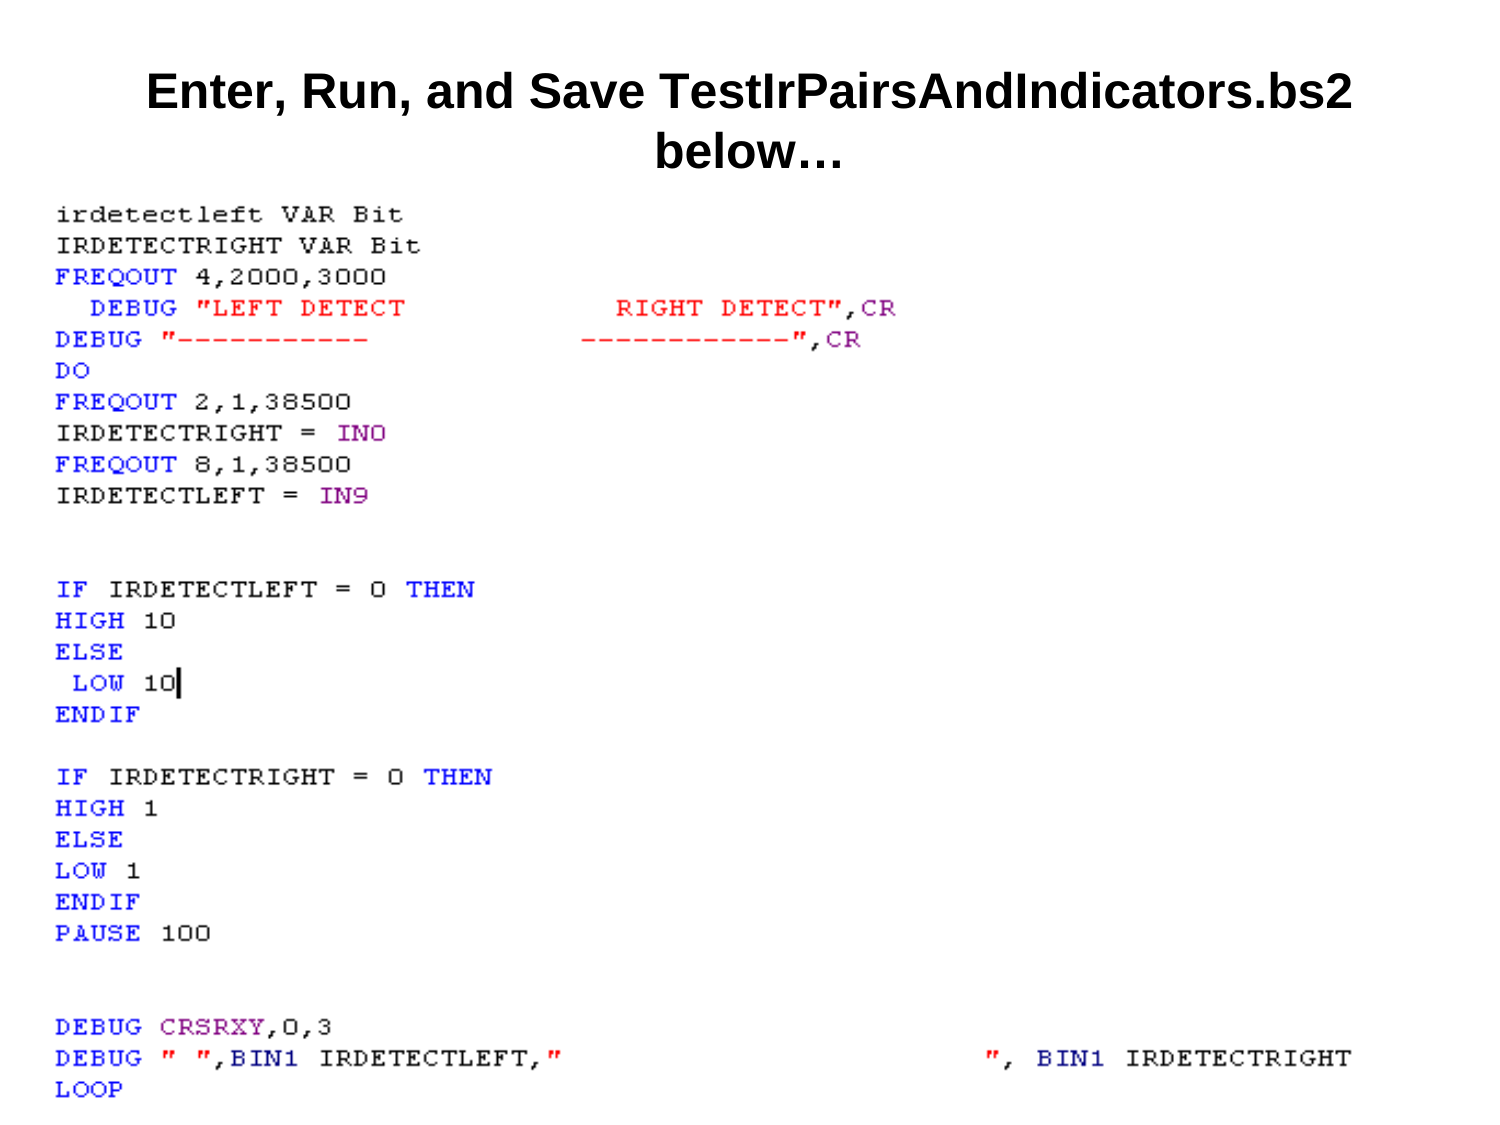

# Enter, Run, and Save TestIrPairsAndIndicators.bs2 below…